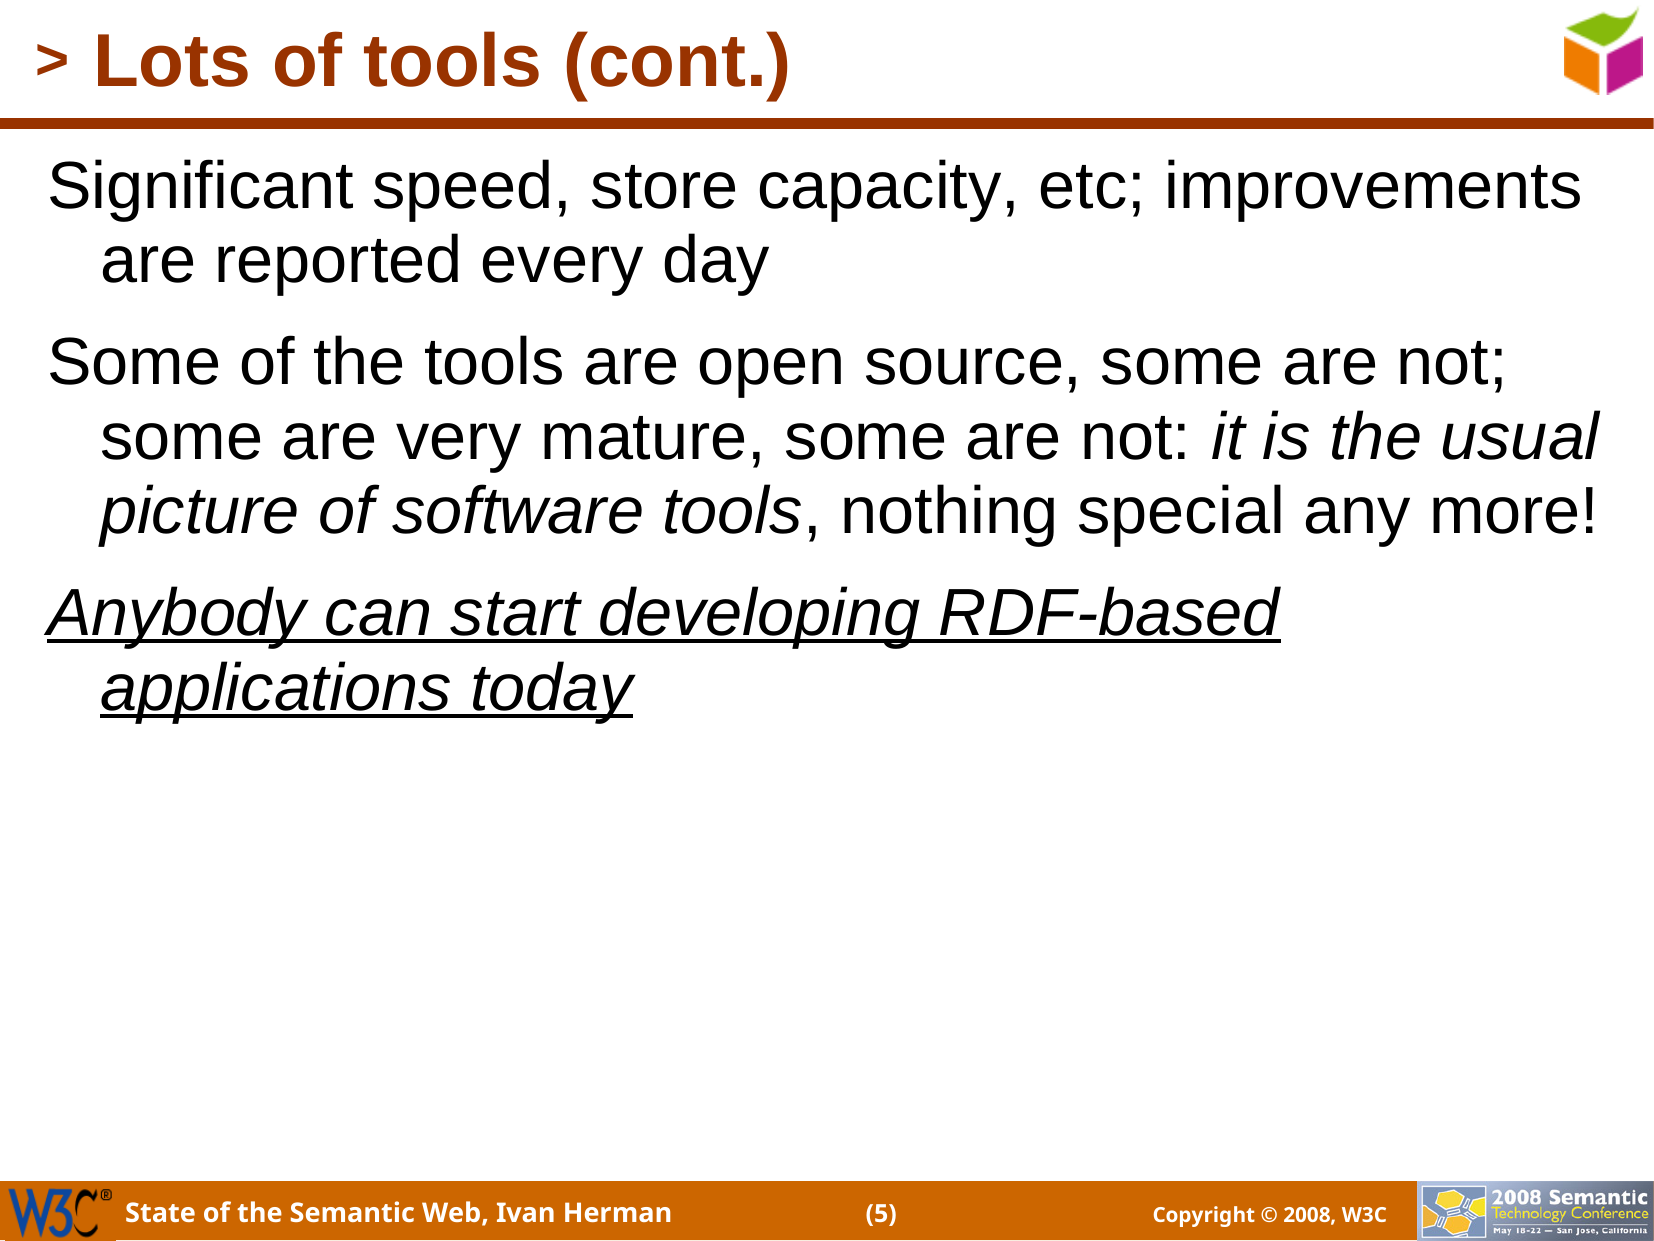

# Lots of tools (cont.)
Significant speed, store capacity, etc; improvements are reported every day
Some of the tools are open source, some are not; some are very mature, some are not: it is the usual picture of software tools, nothing special any more!
Anybody can start developing RDF-based applications today